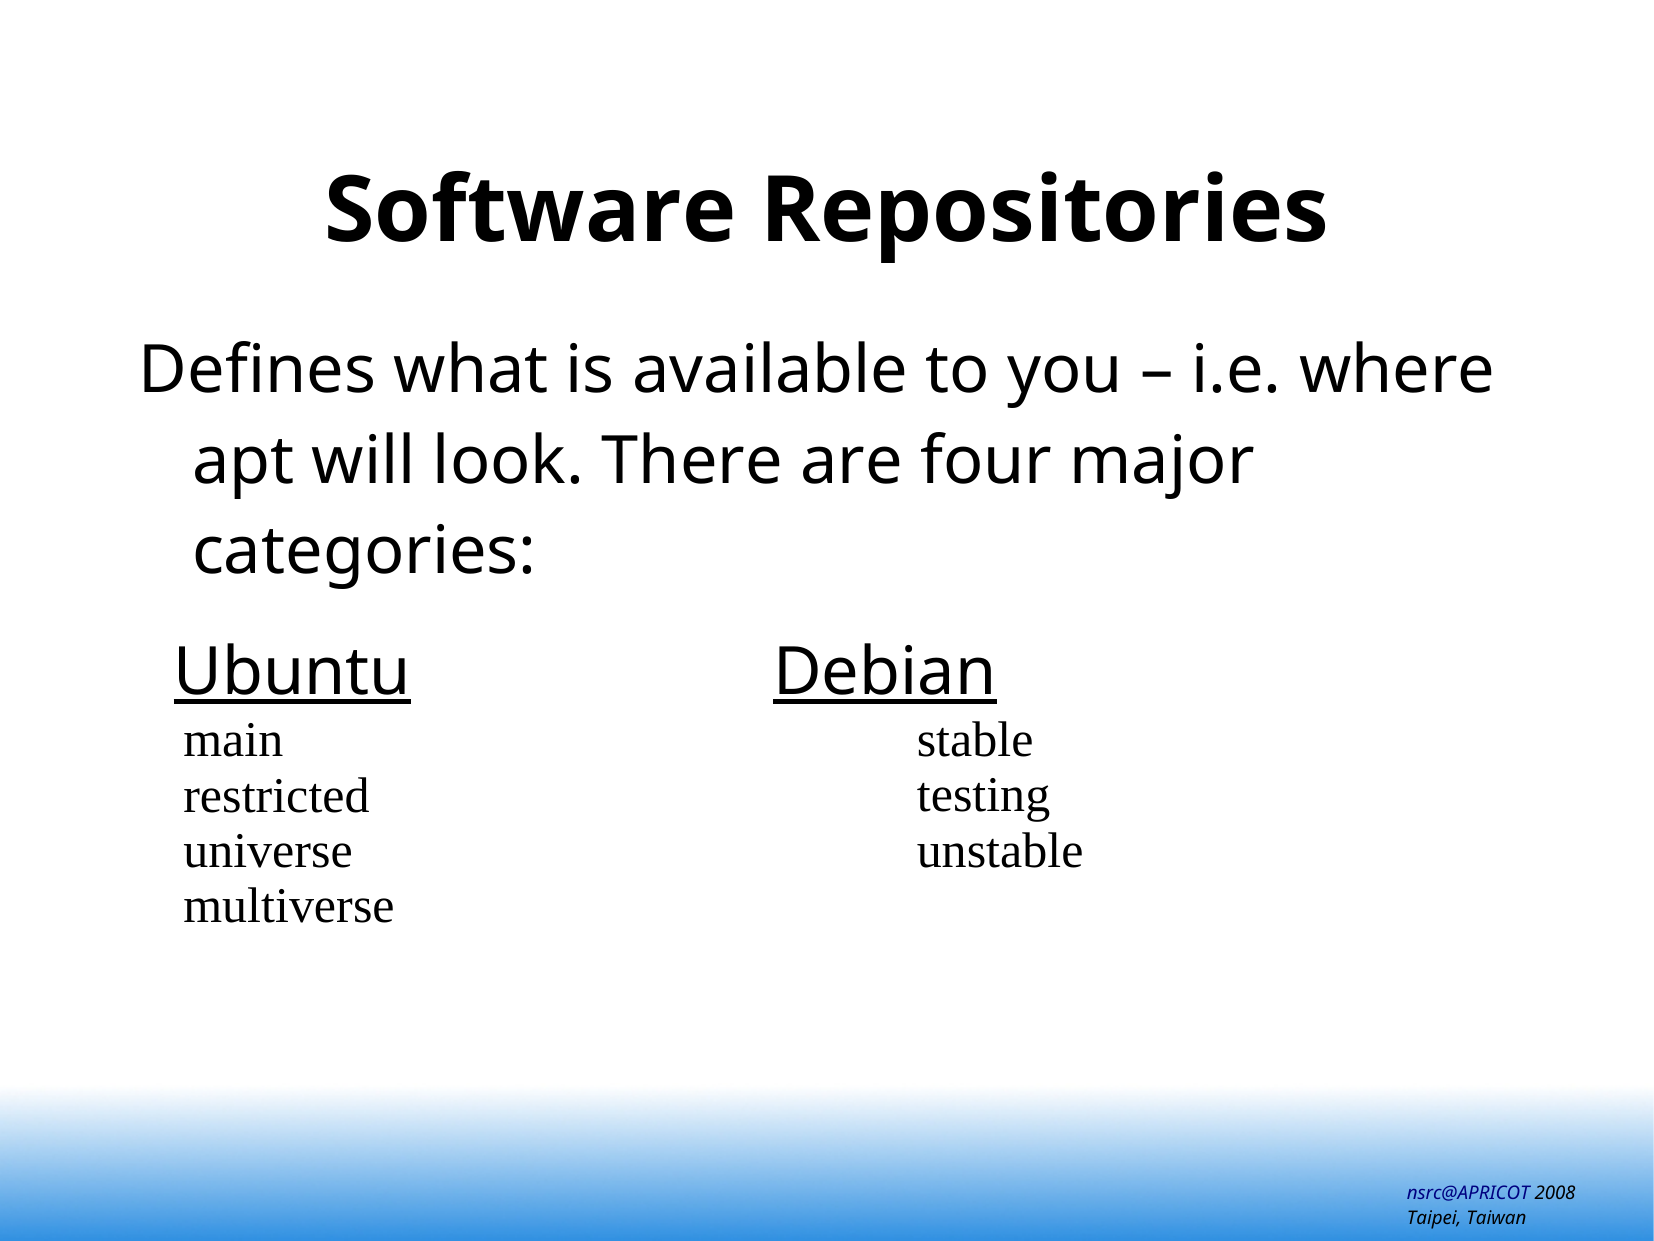

# Software Repositories
Defines what is available to you – i.e. where apt will look. There are four major categories:
 Ubuntu Debian
stable
testing
unstable
main
restricted
universe
multiverse